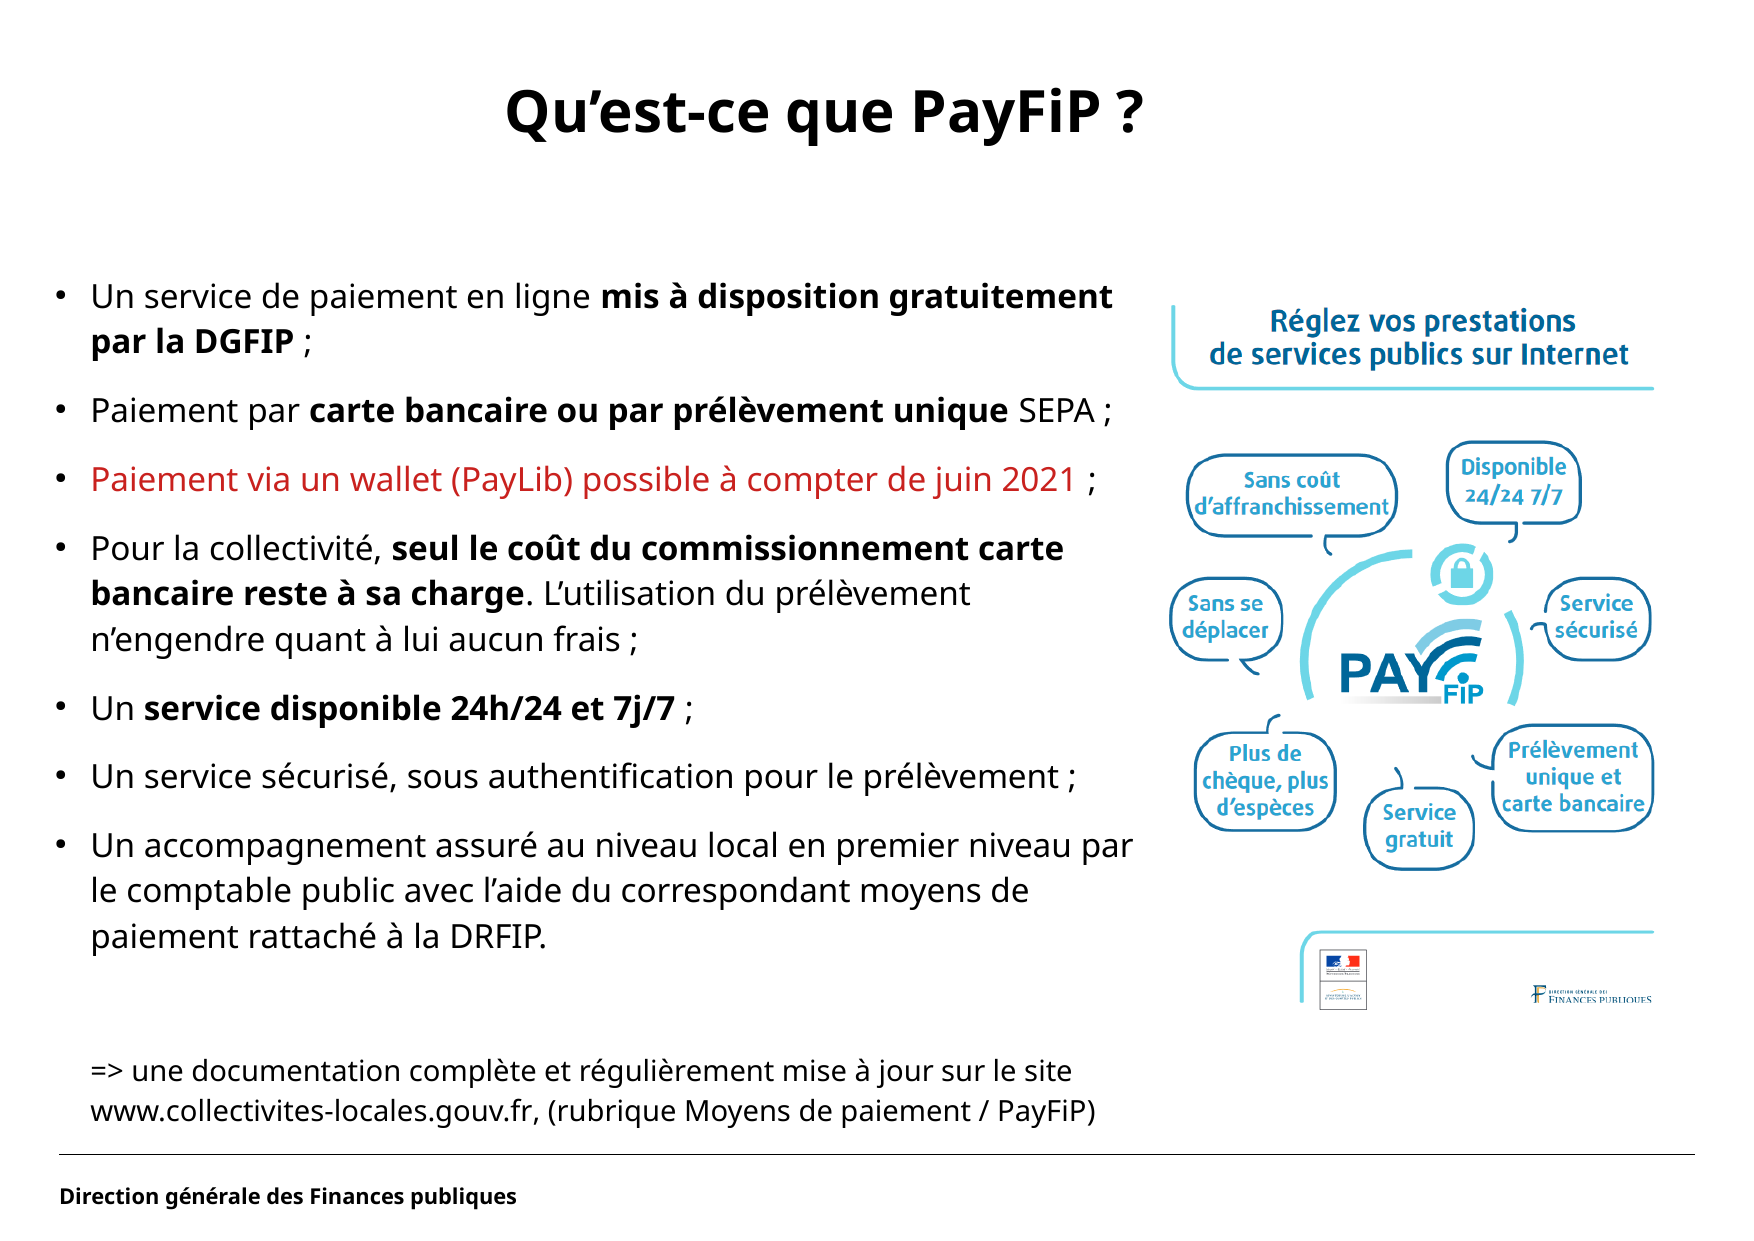

# Qu’est-ce que PayFiP ?
Un service de paiement en ligne mis à disposition gratuitement par la DGFIP ;
Paiement par carte bancaire ou par prélèvement unique SEPA ;
Paiement via un wallet (PayLib) possible à compter de juin 2021 ;
Pour la collectivité, seul le coût du commissionnement carte bancaire reste à sa charge. L’utilisation du prélèvement n’engendre quant à lui aucun frais ;
Un service disponible 24h/24 et 7j/7 ;
Un service sécurisé, sous authentification pour le prélèvement ;
Un accompagnement assuré au niveau local en premier niveau par le comptable public avec l’aide du correspondant moyens de paiement rattaché à la DRFIP.
=> une documentation complète et régulièrement mise à jour sur le sitewww.collectivites-locales.gouv.fr, (rubrique Moyens de paiement / PayFiP)